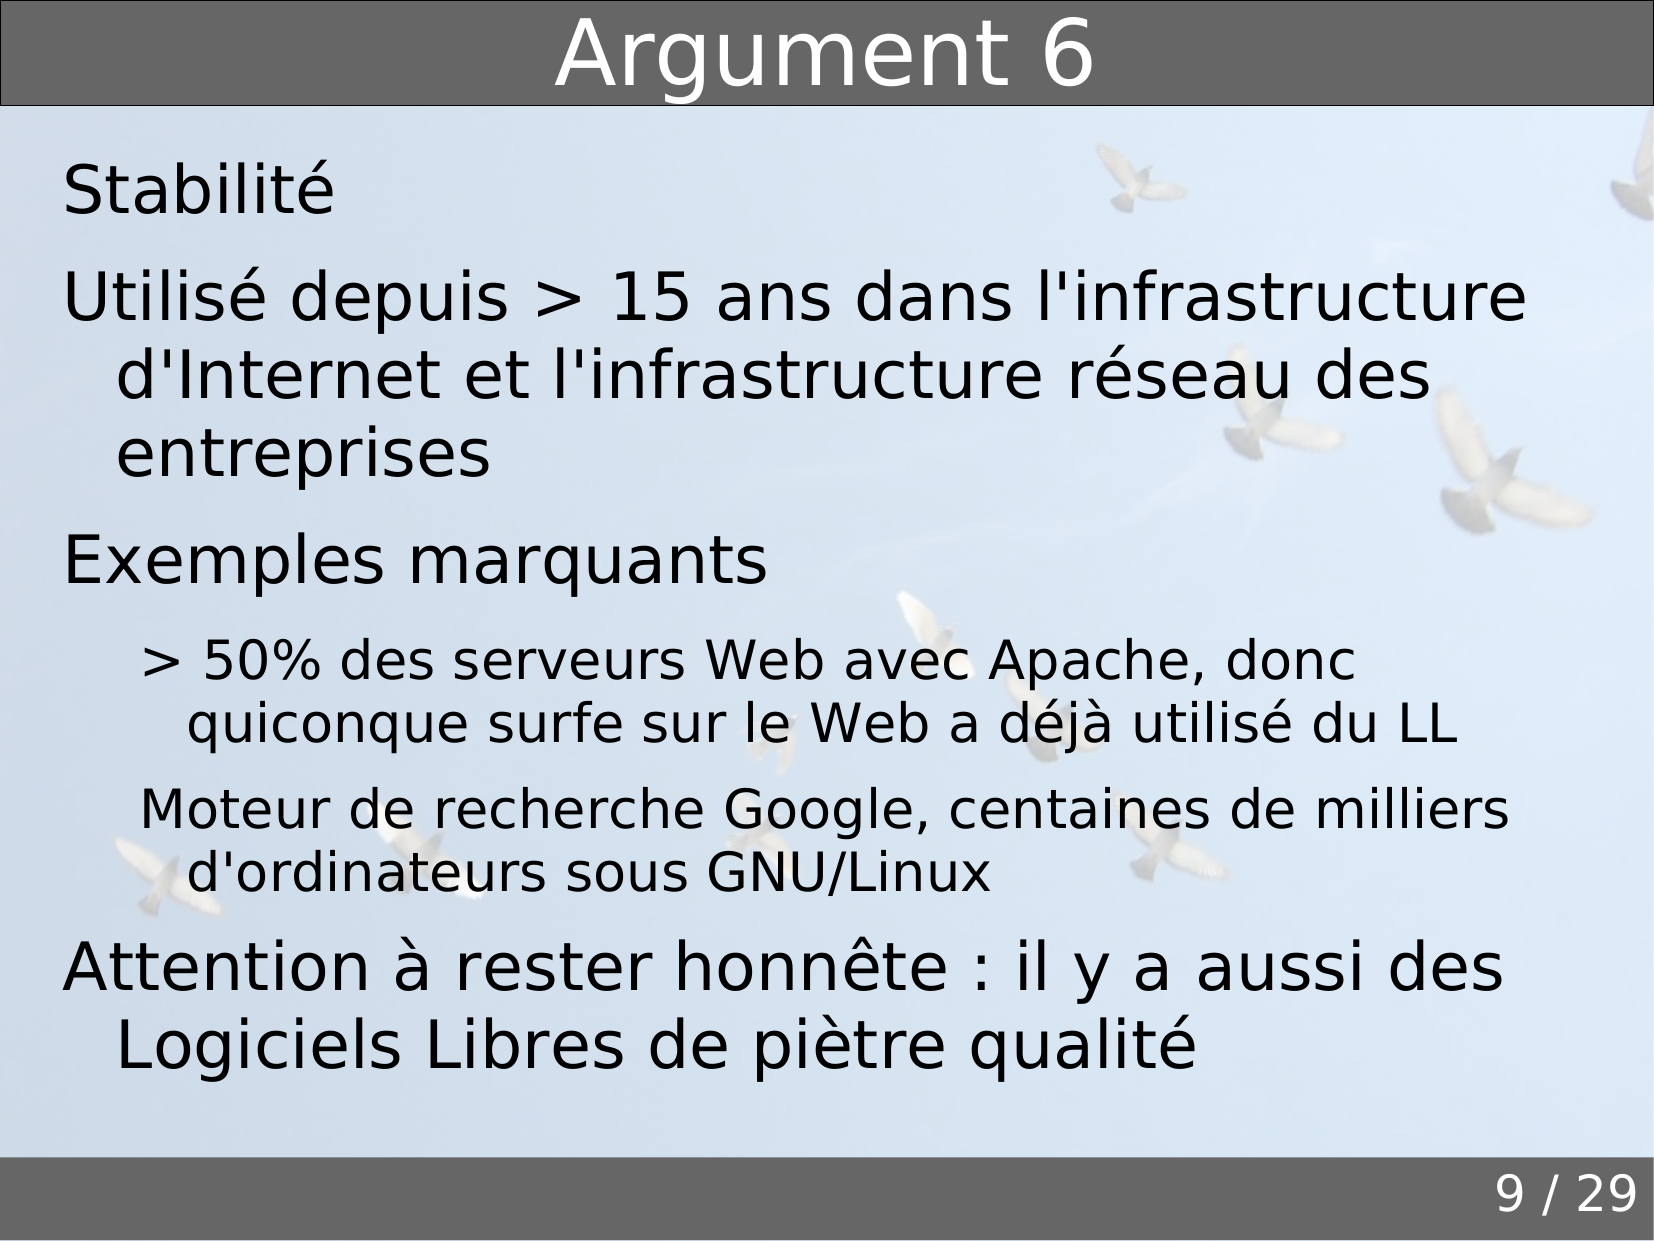

# Argument 6
Stabilité
Utilisé depuis > 15 ans dans l'infrastructure d'Internet et l'infrastructure réseau des entreprises
Exemples marquants
> 50% des serveurs Web avec Apache, donc quiconque surfe sur le Web a déjà utilisé du LL
Moteur de recherche Google, centaines de milliers d'ordinateurs sous GNU/Linux
Attention à rester honnête : il y a aussi des Logiciels Libres de piètre qualité